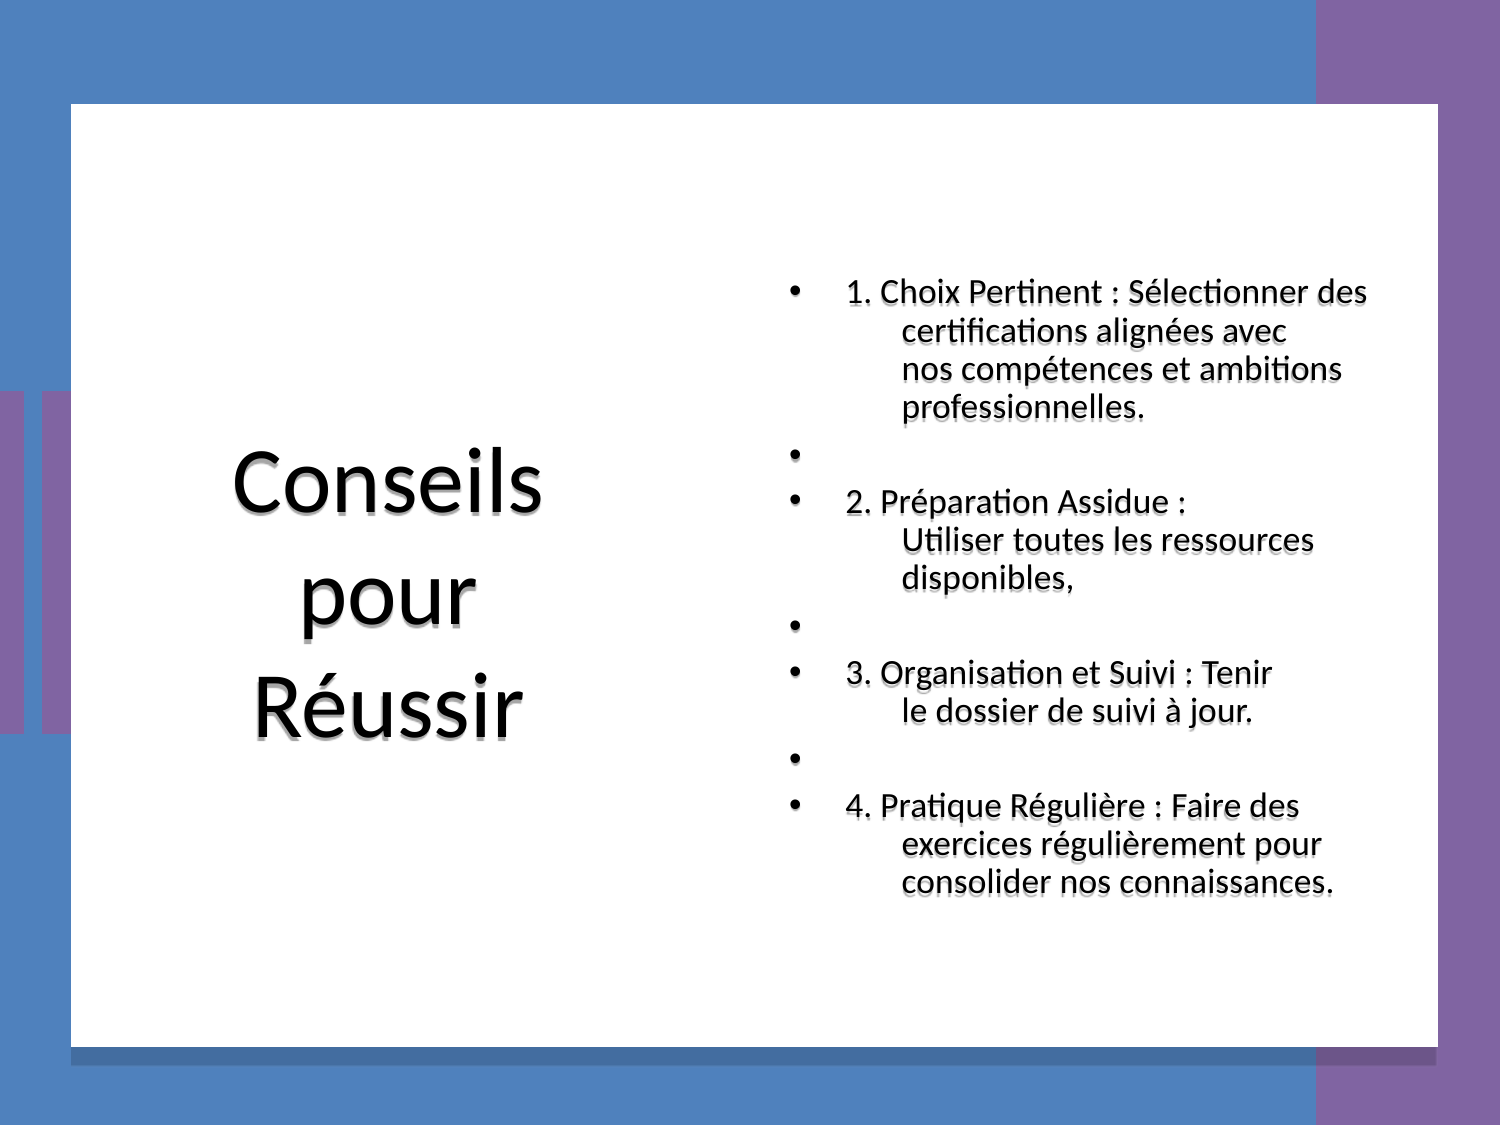

# Conseils pour Réussir
1. Choix Pertinent : Sélectionner des certifications alignées avec nos compétences et ambitions professionnelles.
2. Préparation Assidue : Utiliser toutes les ressources disponibles,
3. Organisation et Suivi : Tenir le dossier de suivi à jour.
4. Pratique Régulière : Faire des exercices régulièrement pour consolider nos connaissances.